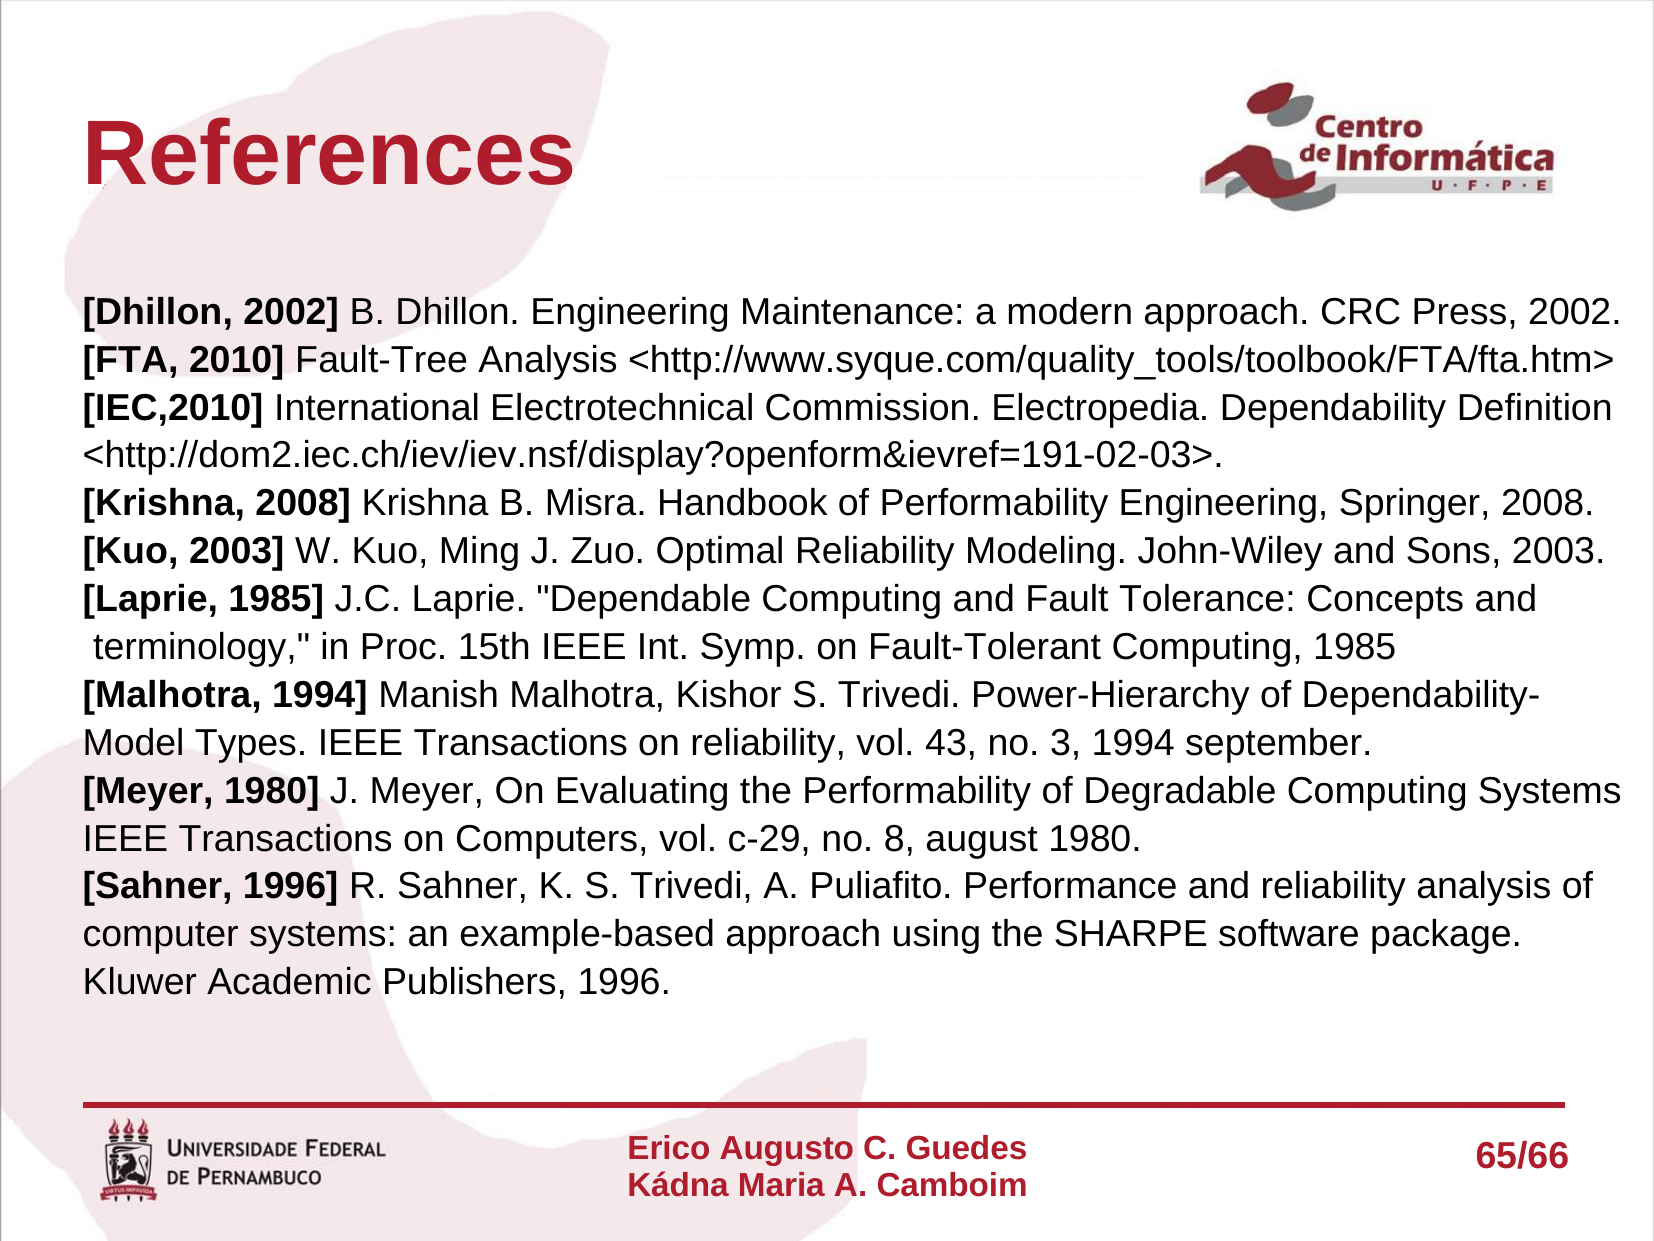

# References
[Dhillon, 2002] B. Dhillon. Engineering Maintenance: a modern approach. CRC Press, 2002.
[FTA, 2010] Fault-Tree Analysis <http://www.syque.com/quality_tools/toolbook/FTA/fta.htm>
[IEC,2010] International Electrotechnical Commission. Electropedia. Dependability Definition
<http://dom2.iec.ch/iev/iev.nsf/display?openform&ievref=191-02-03>.
[Krishna, 2008] Krishna B. Misra. Handbook of Performability Engineering, Springer, 2008.
[Kuo, 2003] W. Kuo, Ming J. Zuo. Optimal Reliability Modeling. John-Wiley and Sons, 2003.
[Laprie, 1985] J.C. Laprie. "Dependable Computing and Fault Tolerance: Concepts and
 terminology," in Proc. 15th IEEE Int. Symp. on Fault-Tolerant Computing, 1985
[Malhotra, 1994] Manish Malhotra, Kishor S. Trivedi. Power-Hierarchy of Dependability-
Model Types. IEEE Transactions on reliability, vol. 43, no. 3, 1994 september.
[Meyer, 1980] J. Meyer, On Evaluating the Performability of Degradable Computing Systems
IEEE Transactions on Computers, vol. c-29, no. 8, august 1980.
[Sahner, 1996] R. Sahner, K. S. Trivedi, A. Puliafito. Performance and reliability analysis of
computer systems: an example-based approach using the SHARPE software package.
Kluwer Academic Publishers, 1996.